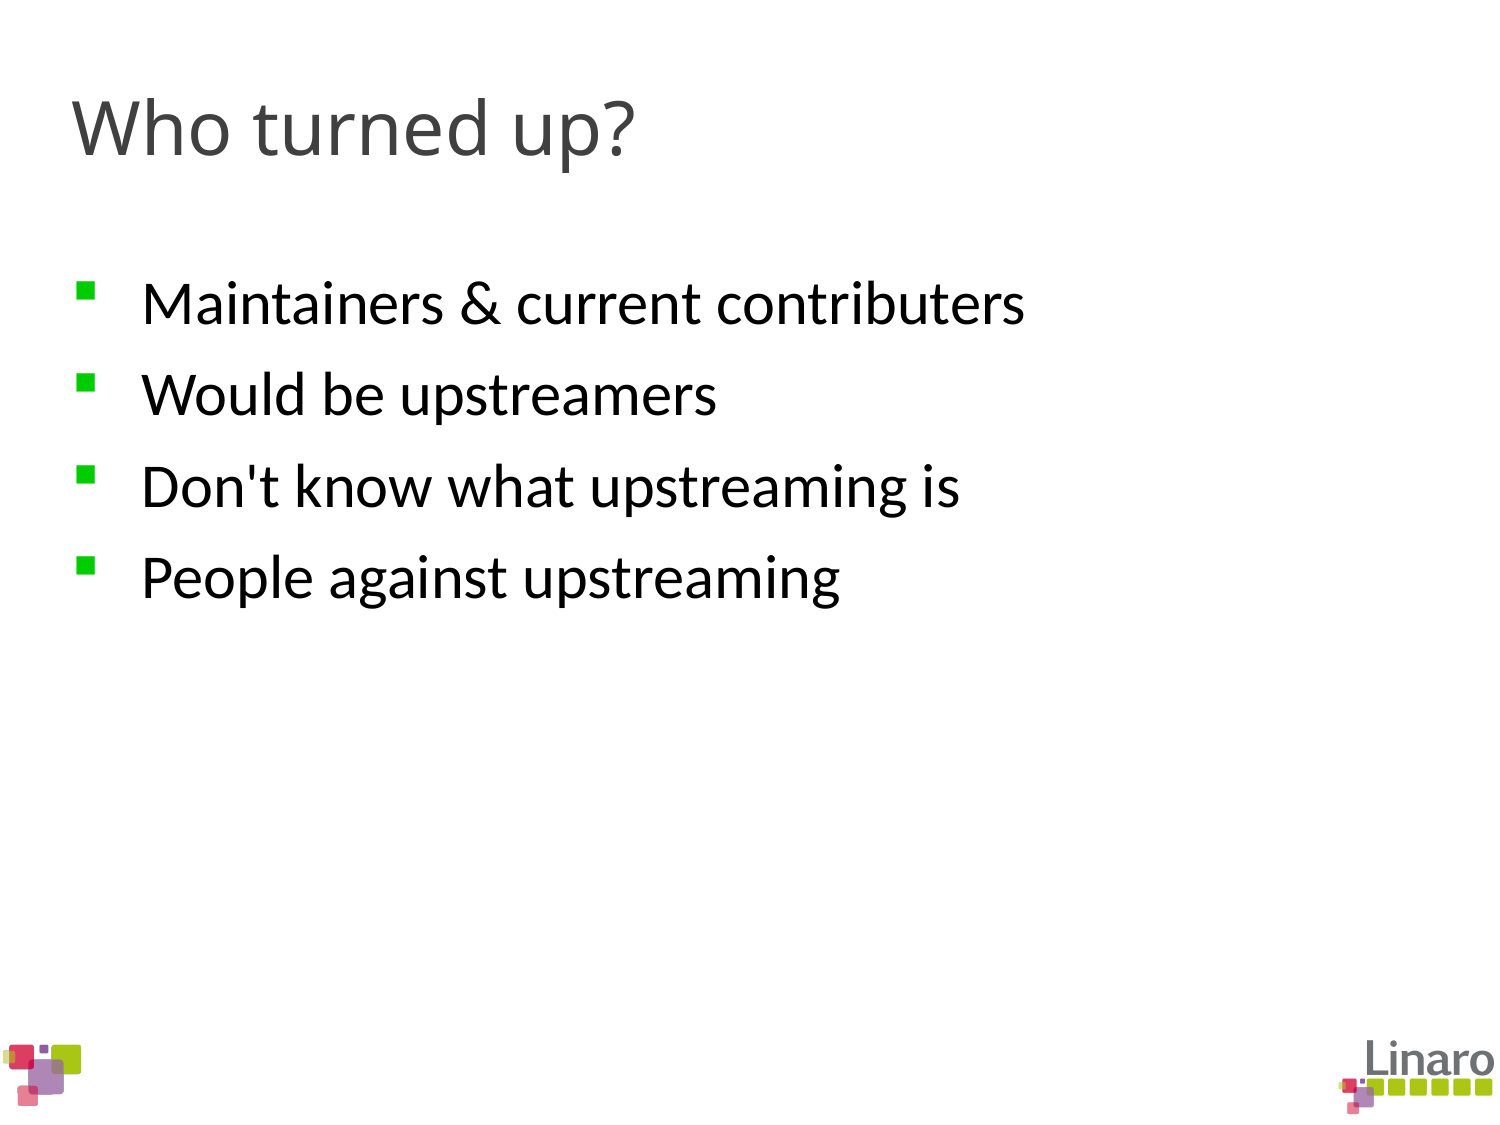

Who turned up?
# Maintainers & current contributers
 Would be upstreamers
 Don't know what upstreaming is
 People against upstreaming